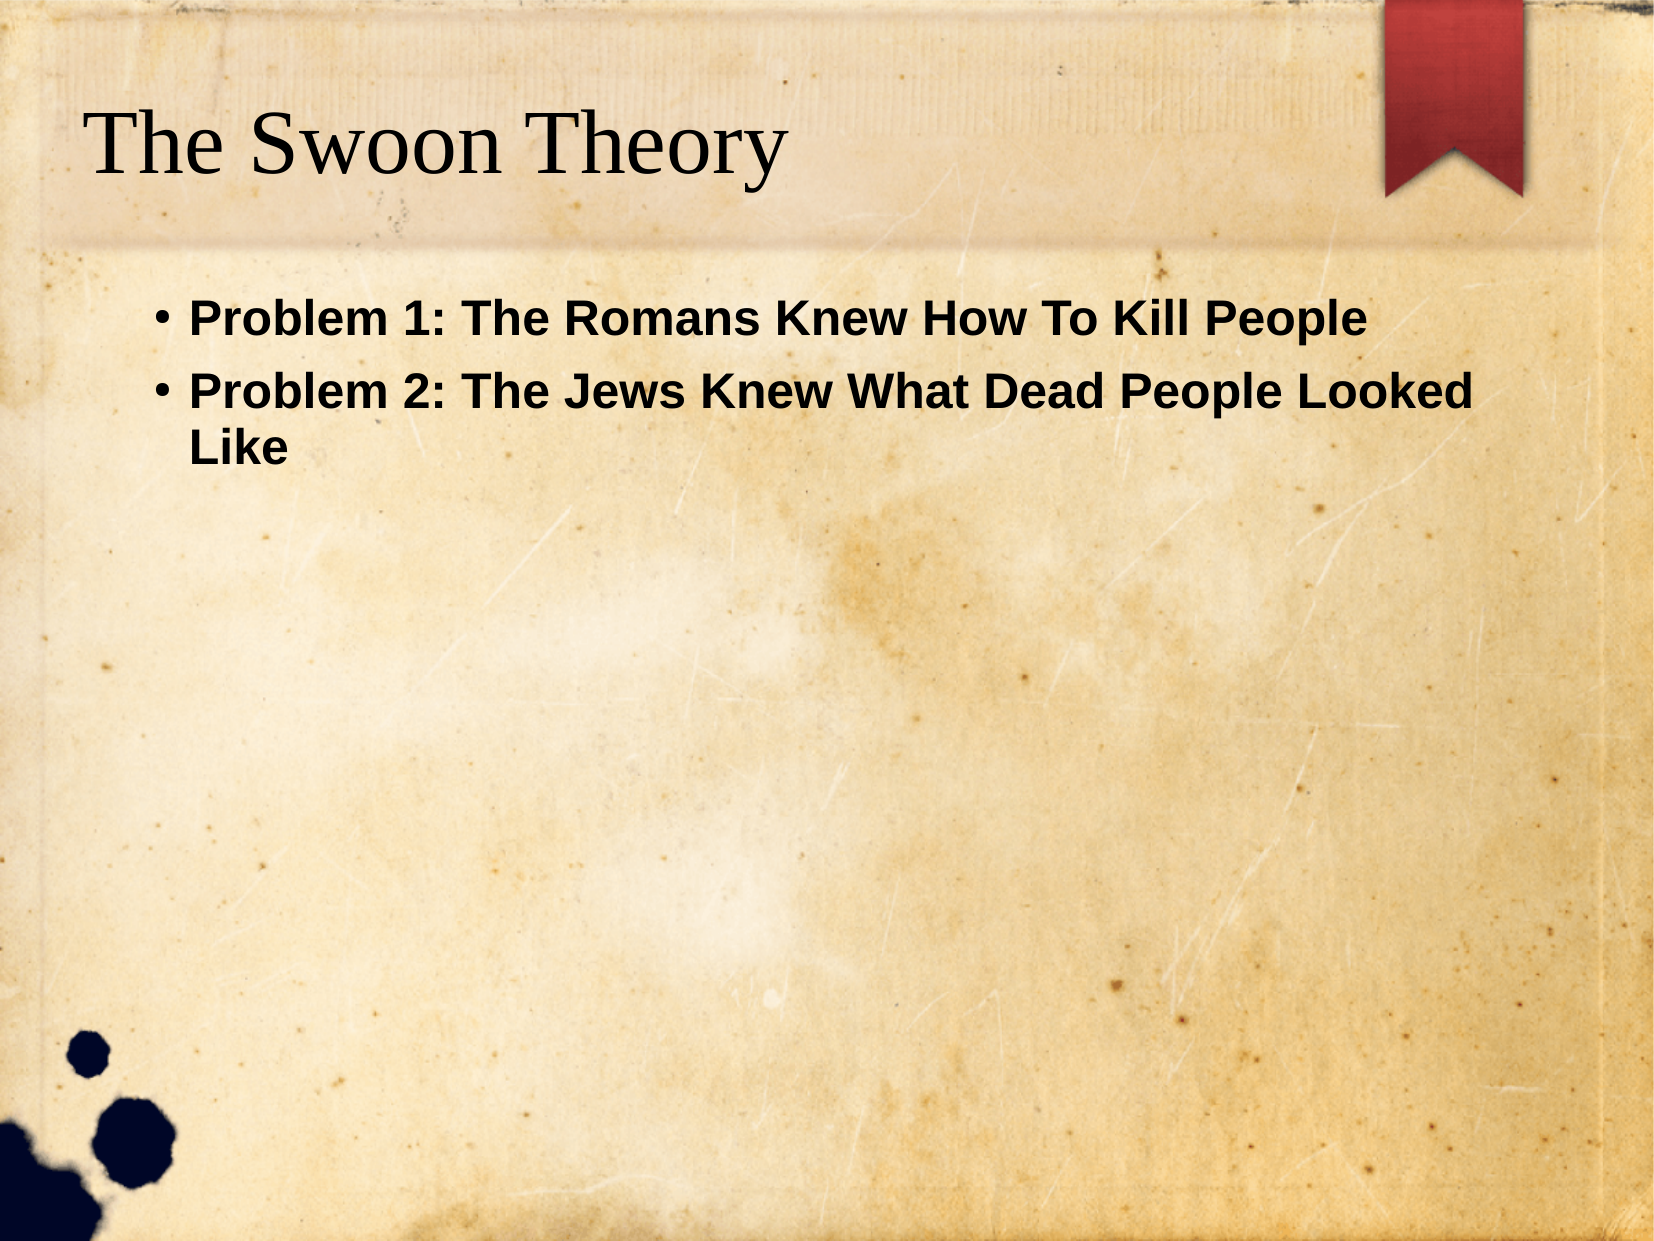

# The Swoon Theory
Problem 1: The Romans Knew How To Kill People
Problem 2: The Jews Knew What Dead People Looked Like